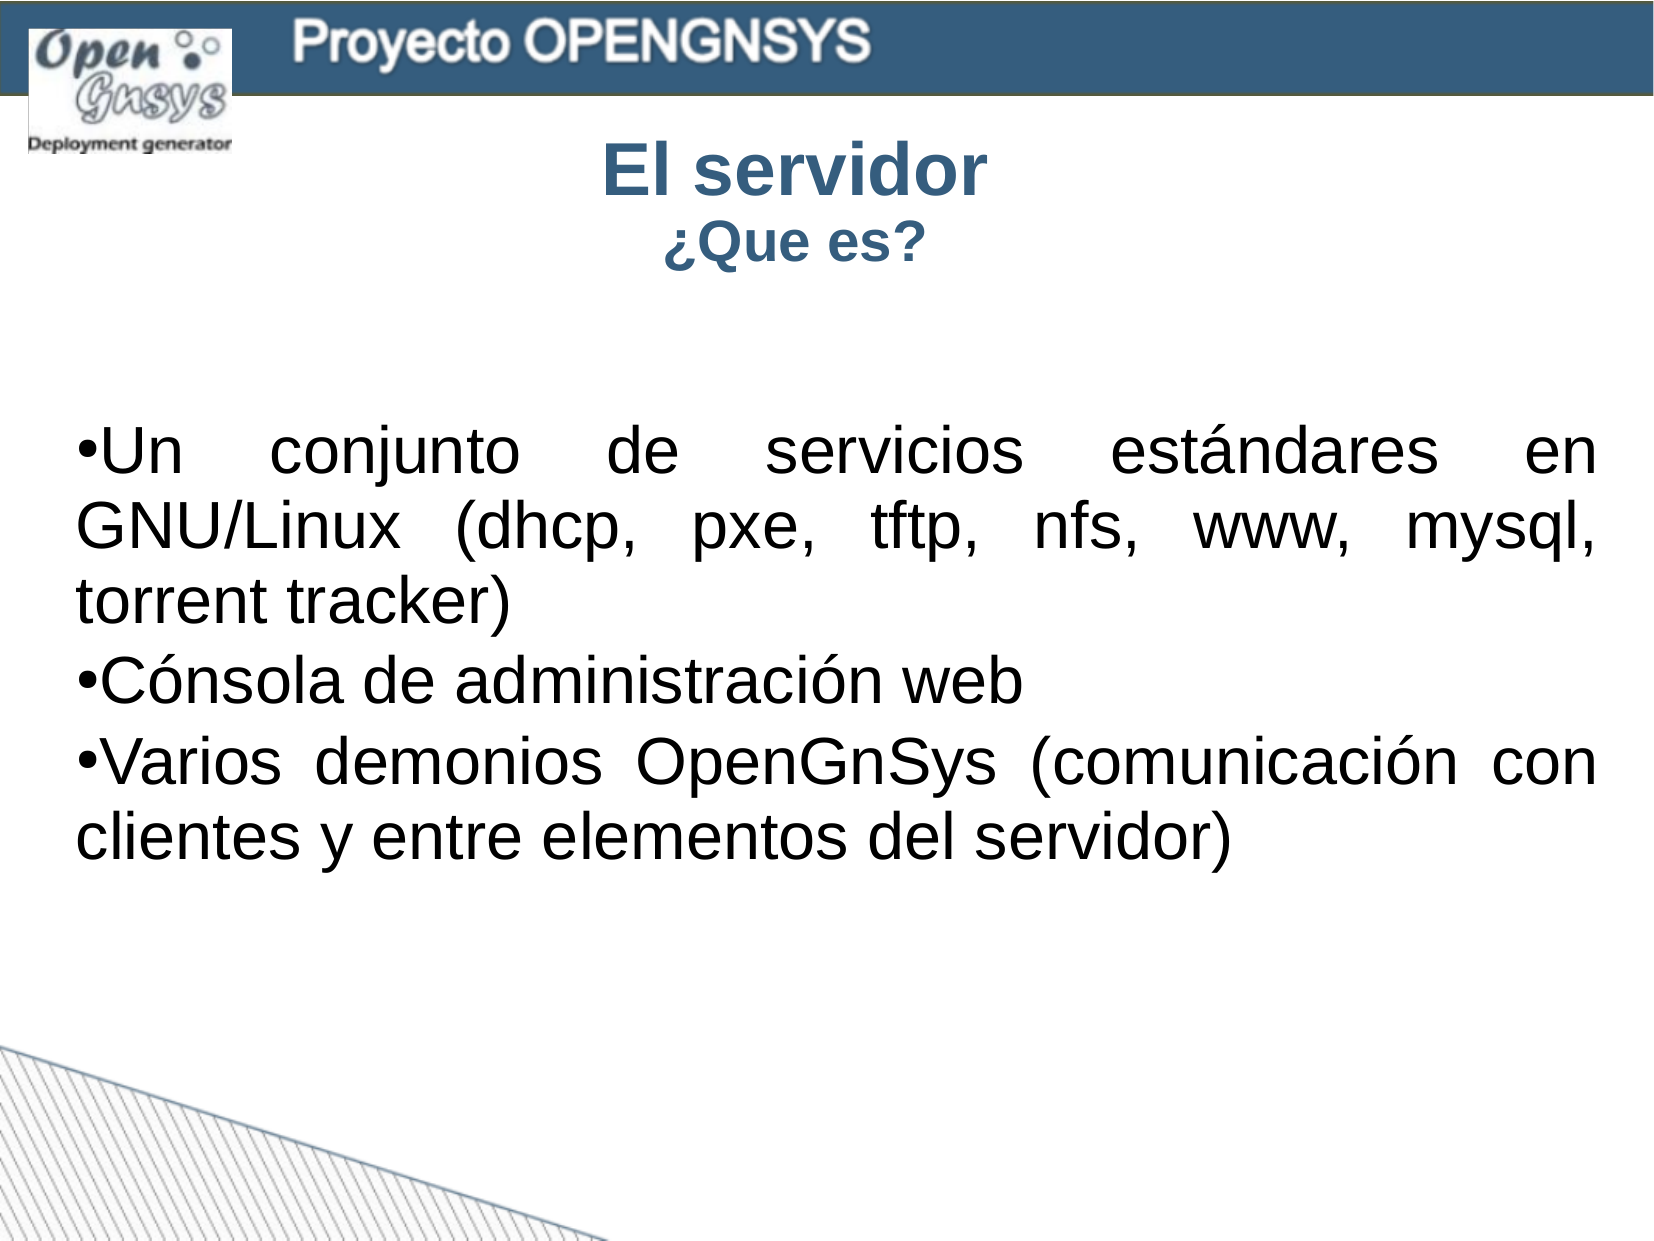

El servidor
¿Que es?
# Un conjunto de servicios estándares en GNU/Linux (dhcp, pxe, tftp, nfs, www, mysql, torrent tracker)
Cónsola de administración web
Varios demonios OpenGnSys (comunicación con clientes y entre elementos del servidor)